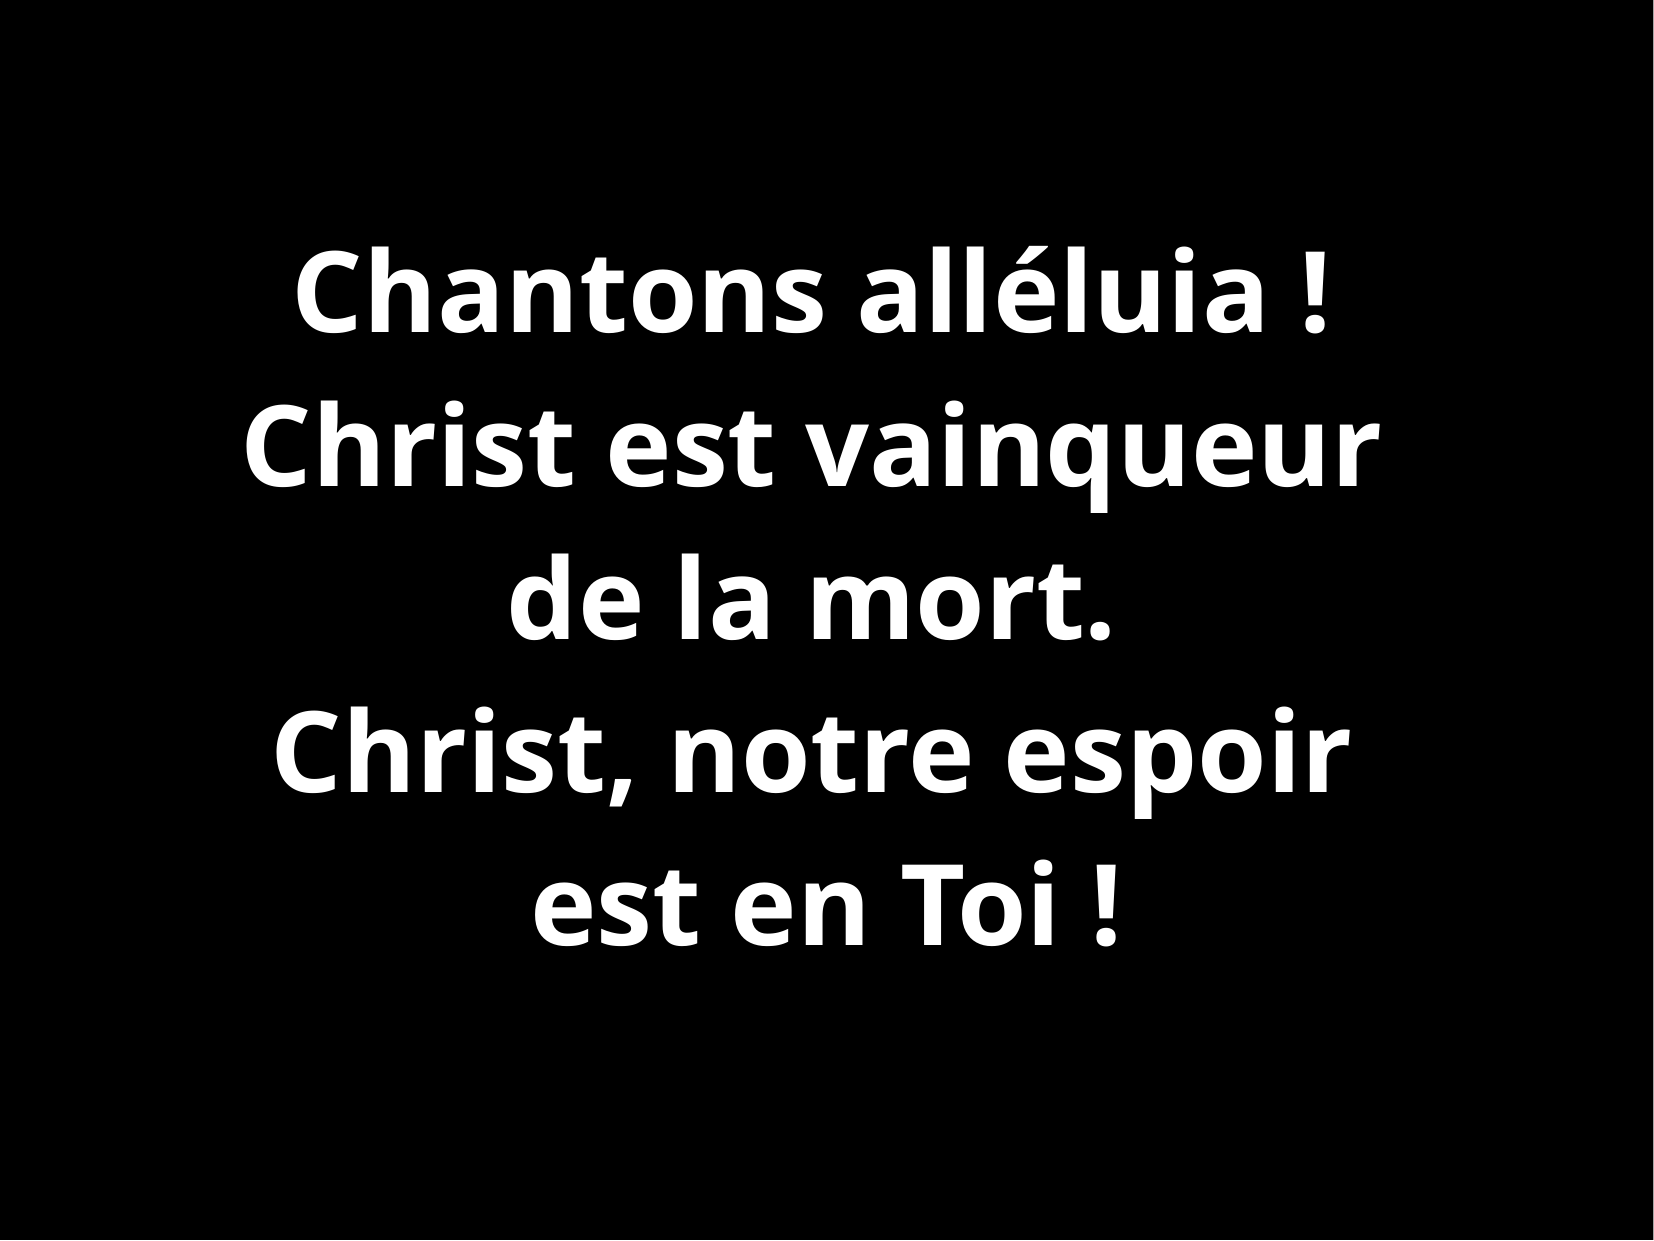

# Chantons alléluia !
Christ est vainqueur
de la mort.
Christ, notre espoir
est en Toi !